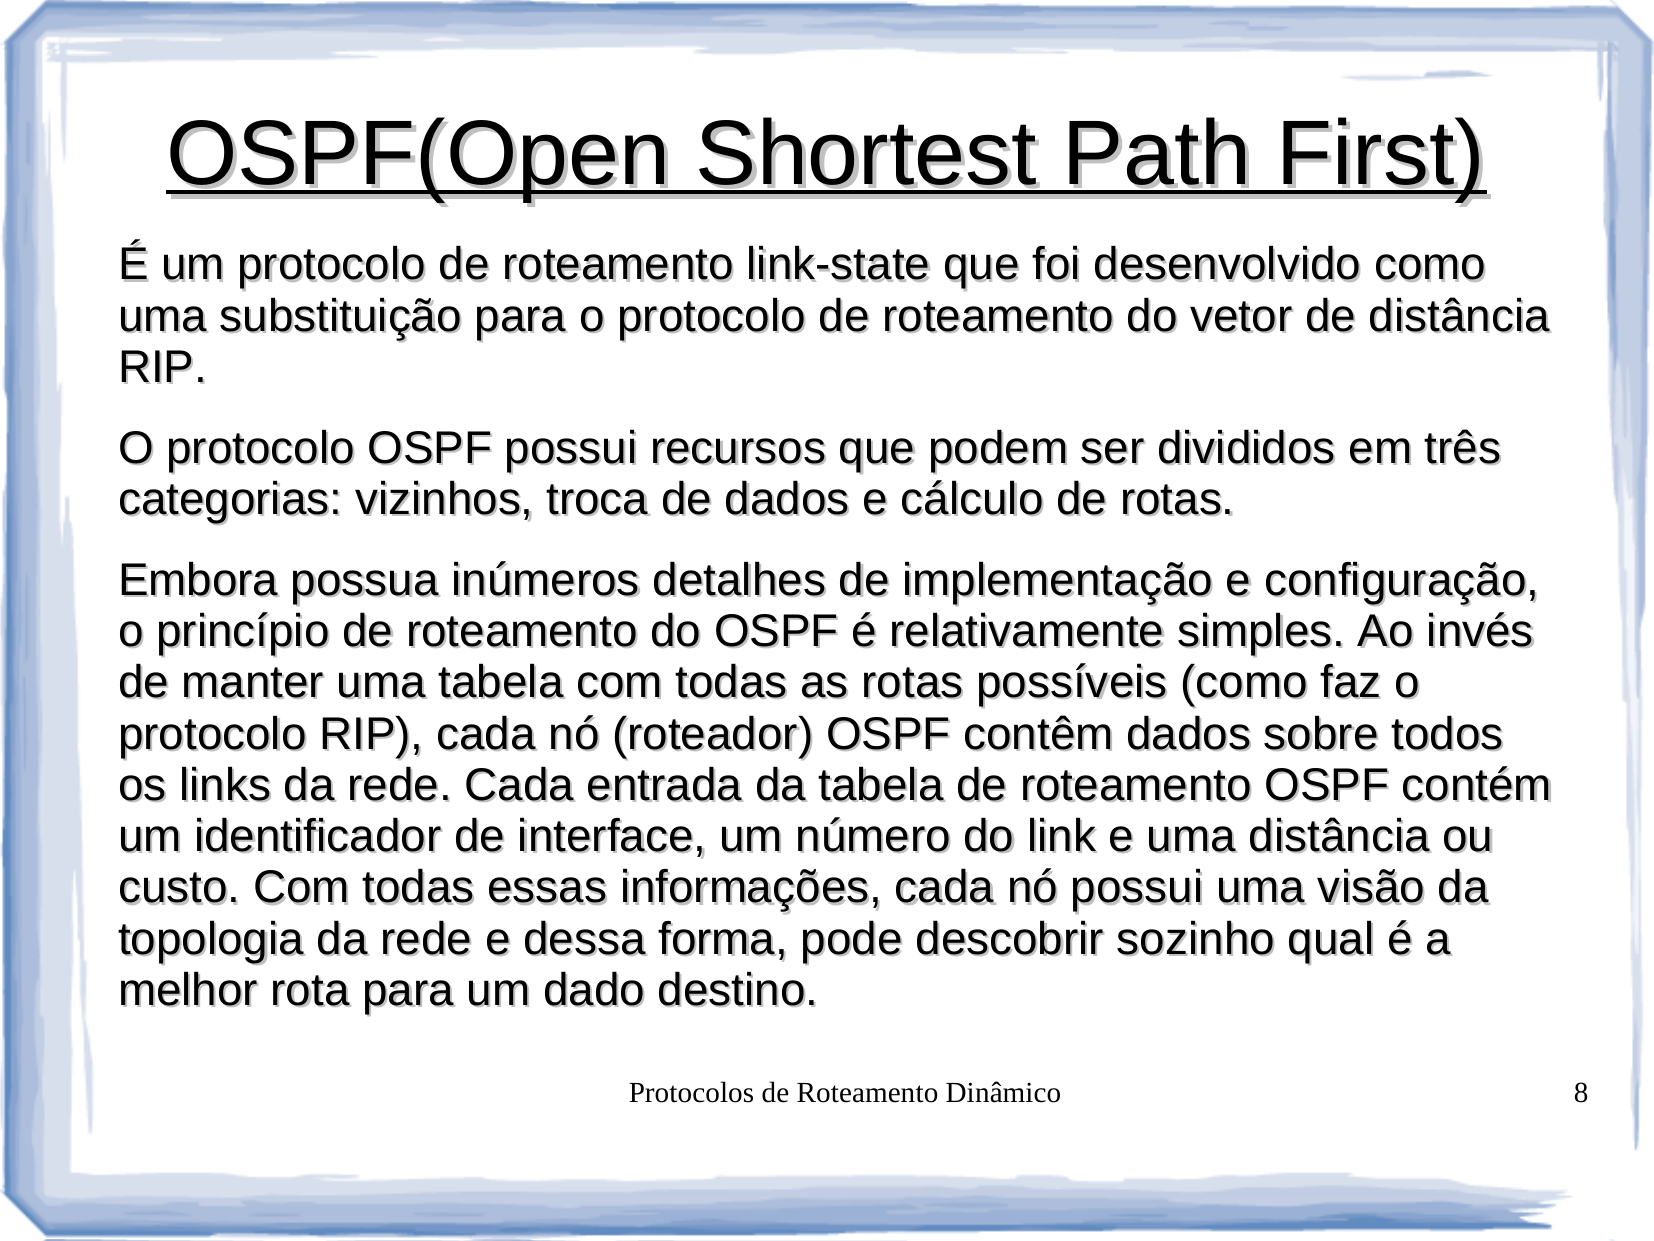

# OSPF(Open Shortest Path First)
É um protocolo de roteamento link-state que foi desenvolvido como uma substituição para o protocolo de roteamento do vetor de distância RIP.
O protocolo OSPF possui recursos que podem ser divididos em três categorias: vizinhos, troca de dados e cálculo de rotas.
Embora possua inúmeros detalhes de implementação e configuração, o princípio de roteamento do OSPF é relativamente simples. Ao invés de manter uma tabela com todas as rotas possíveis (como faz o protocolo RIP), cada nó (roteador) OSPF contêm dados sobre todos os links da rede. Cada entrada da tabela de roteamento OSPF contém um identificador de interface, um número do link e uma distância ou custo. Com todas essas informações, cada nó possui uma visão da topologia da rede e dessa forma, pode descobrir sozinho qual é a melhor rota para um dado destino.
Protocolos de Roteamento Dinâmico
8